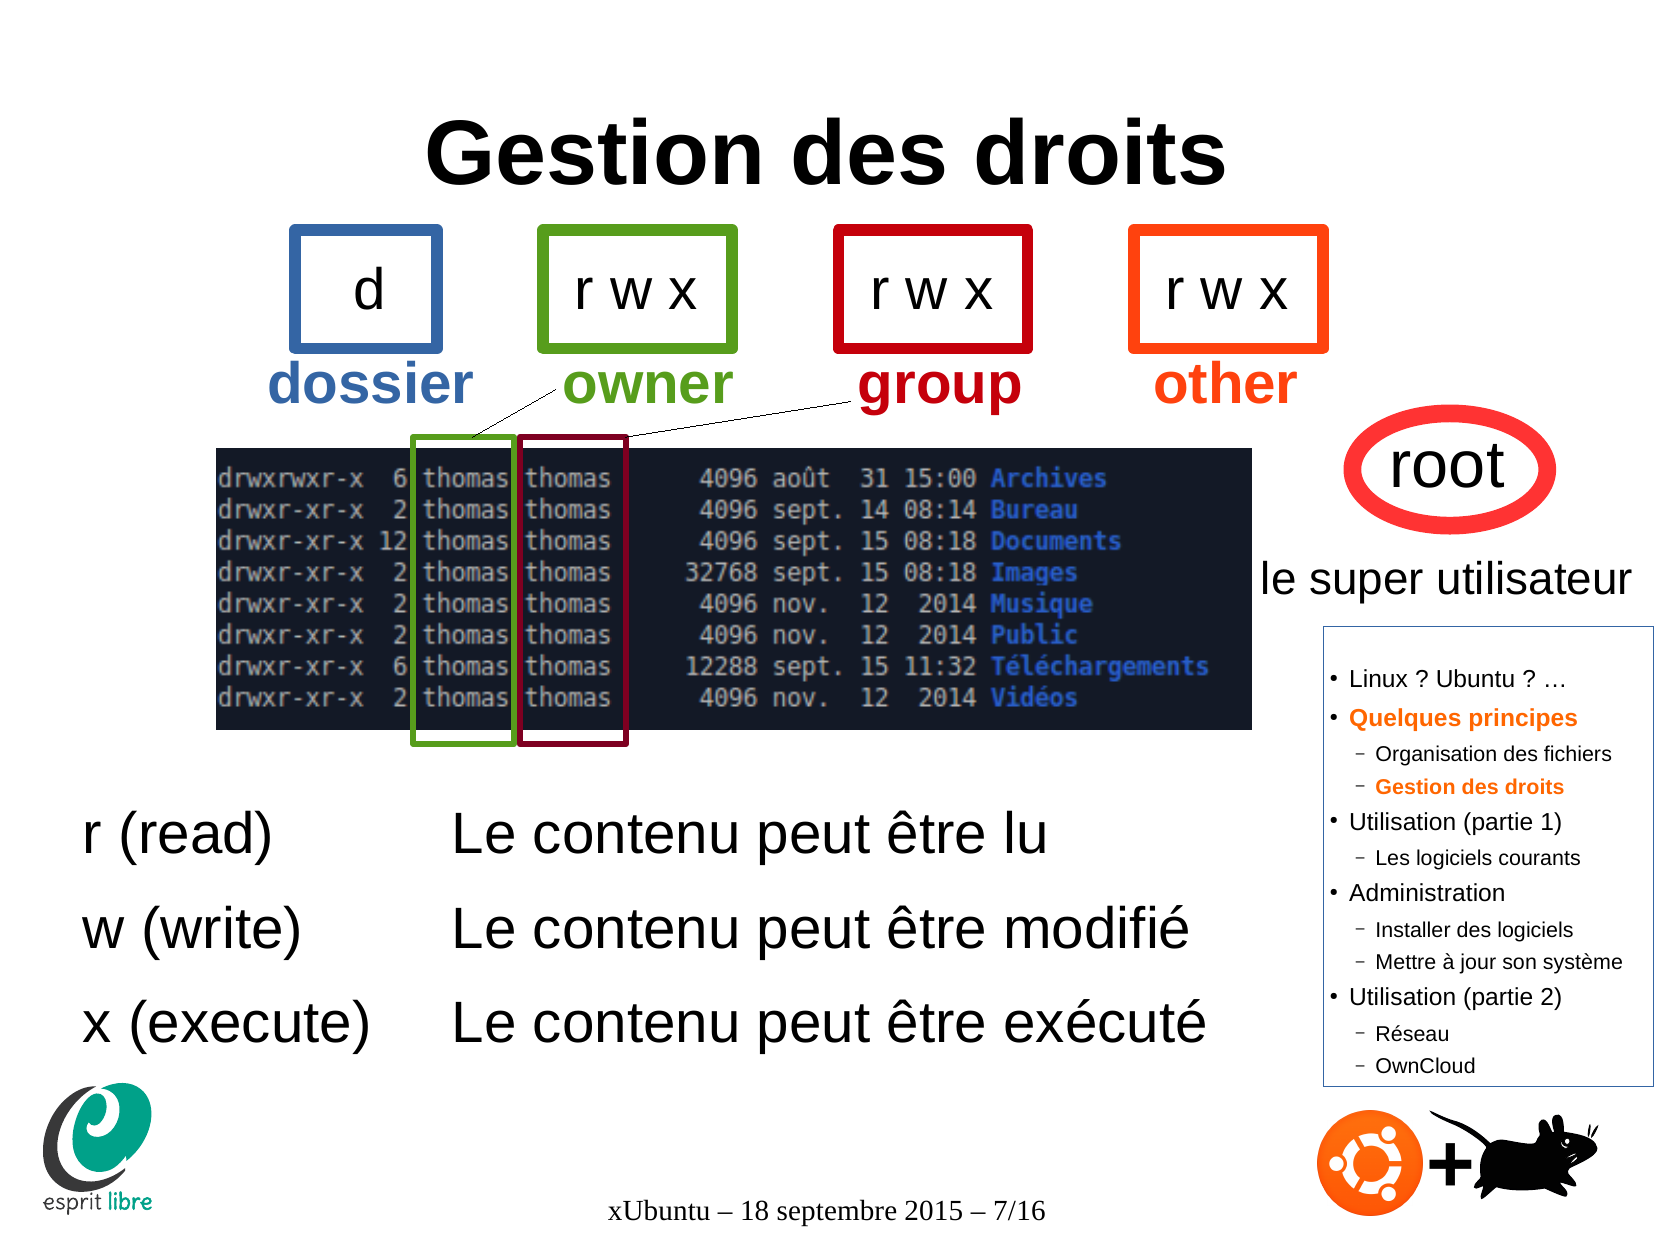

# Gestion des droits
d			r w x			r w x			r w x
dossier		owner		group		other
r (read)			Le contenu peut être lu
w (write)			Le contenu peut être modifié
x (execute)		Le contenu peut être exécuté
root
le super utilisateur
Linux ? Ubuntu ? …
Quelques principes
Organisation des fichiers
Gestion des droits
Utilisation (partie 1)
Les logiciels courants
Administration
Installer des logiciels
Mettre à jour son système
Utilisation (partie 2)
Réseau
OwnCloud